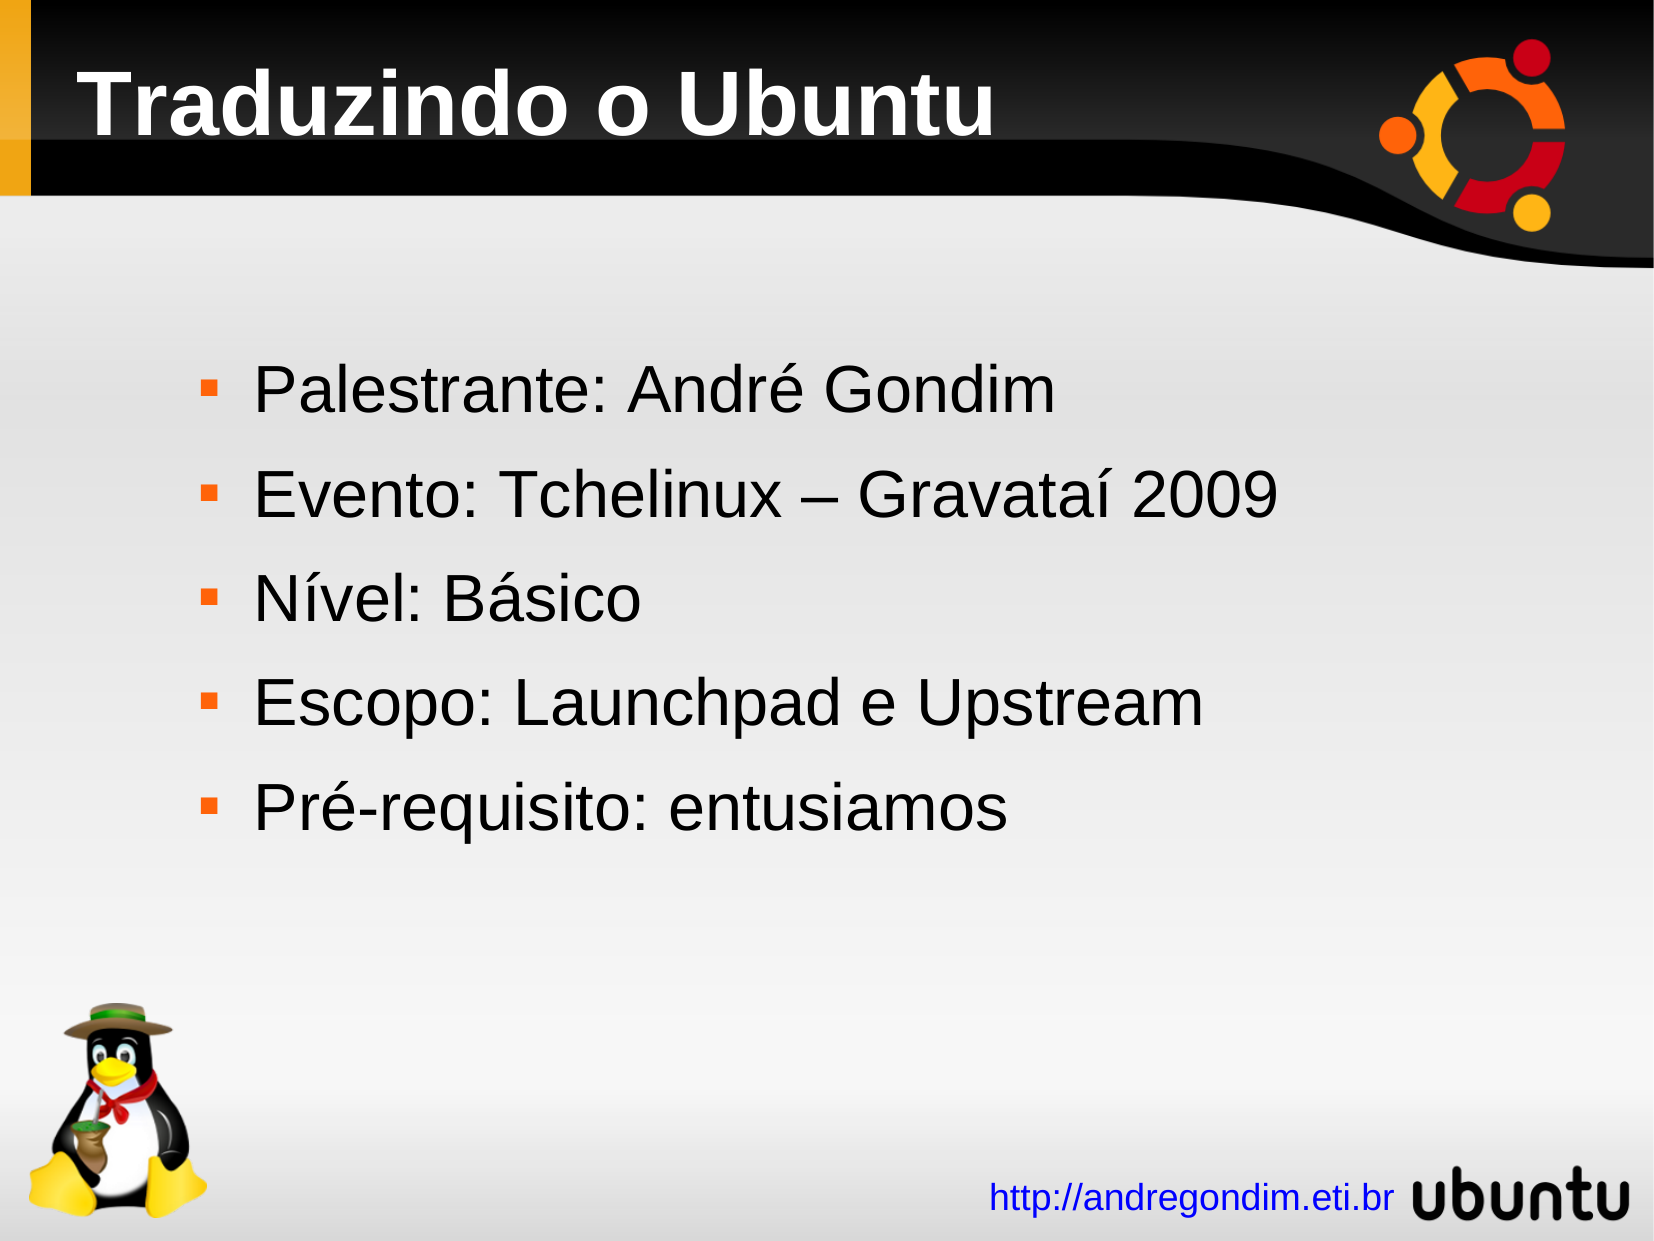

# Traduzindo o Ubuntu
Palestrante: André Gondim
Evento: Tchelinux – Gravataí 2009
Nível: Básico
Escopo: Launchpad e Upstream
Pré-requisito: entusiamos